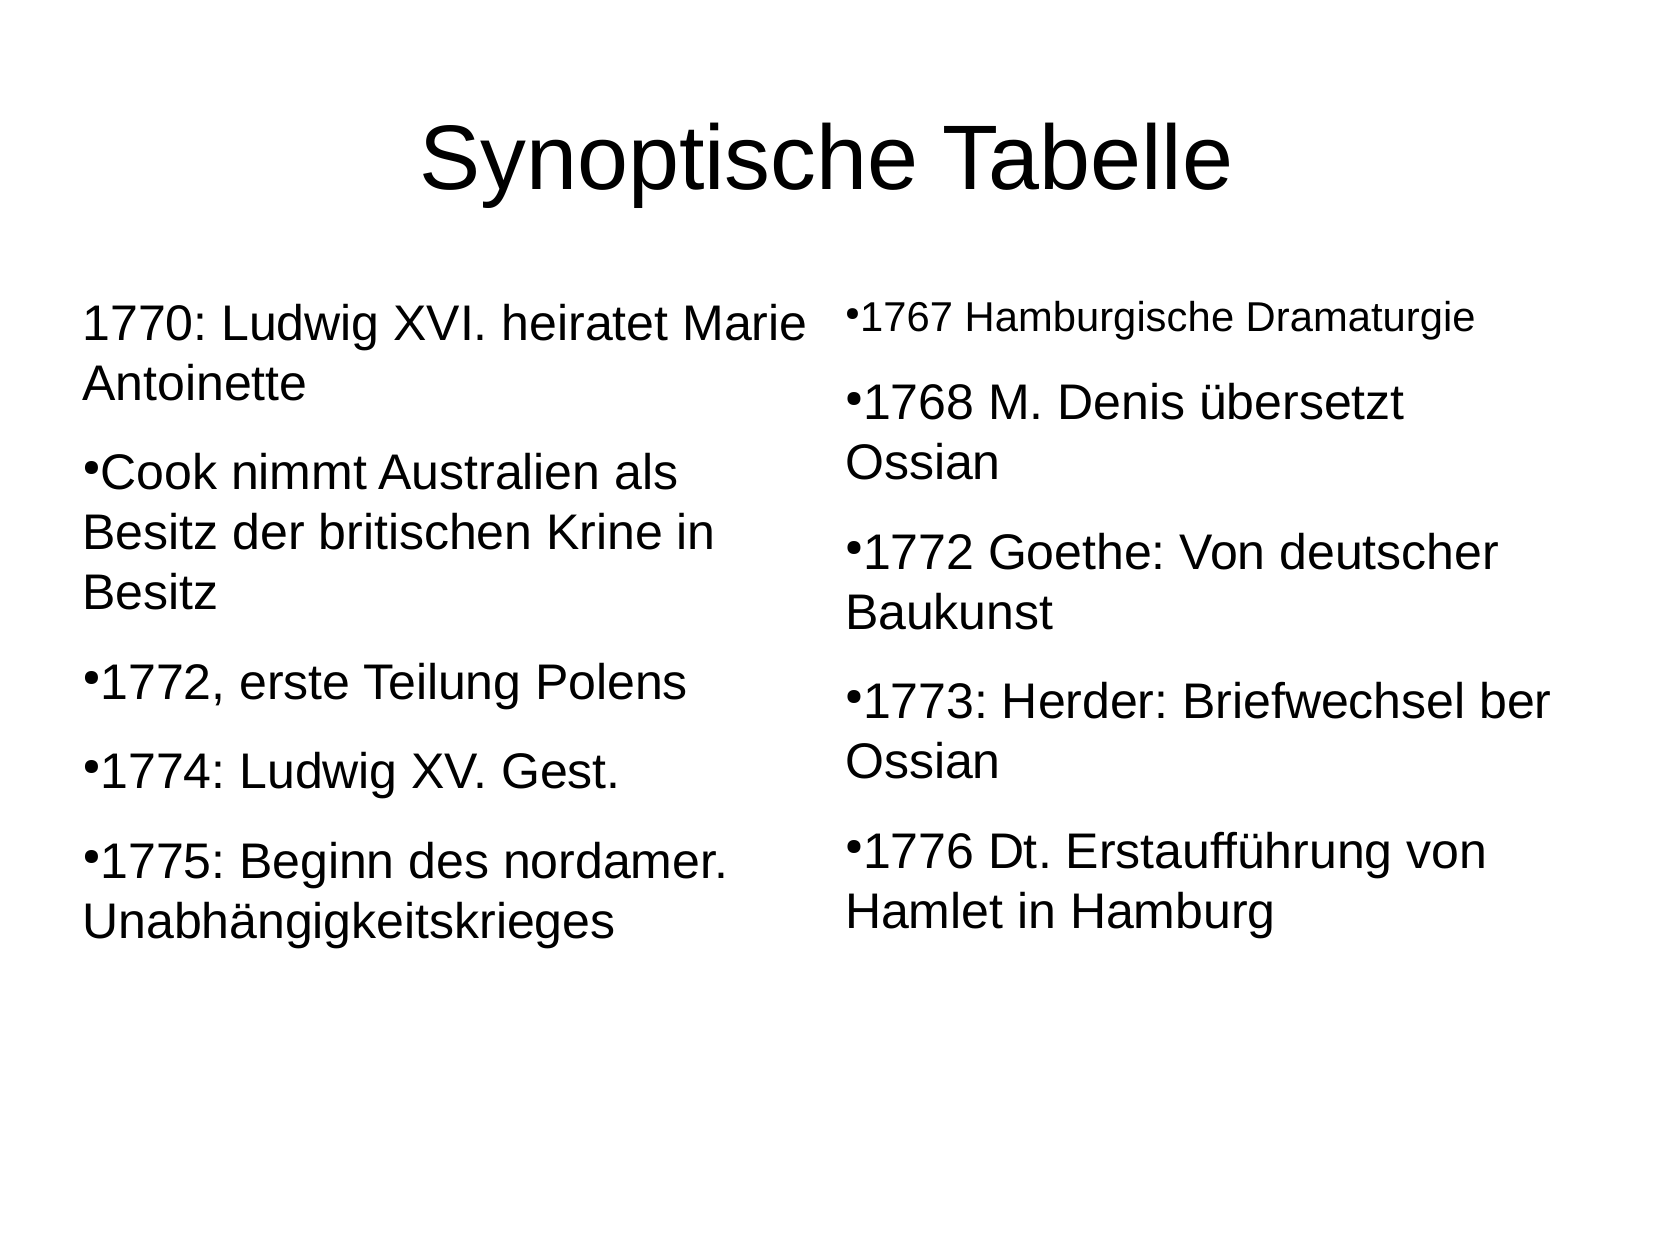

# Synoptische Tabelle
1770: Ludwig XVI. heiratet Marie Antoinette
Cook nimmt Australien als Besitz der britischen Krine in Besitz
1772, erste Teilung Polens
1774: Ludwig XV. Gest.
1775: Beginn des nordamer. Unabhängigkeitskrieges
1767 Hamburgische Dramaturgie
1768 M. Denis übersetzt Ossian
1772 Goethe: Von deutscher Baukunst
1773: Herder: Briefwechsel ber Ossian
1776 Dt. Erstaufführung von Hamlet in Hamburg